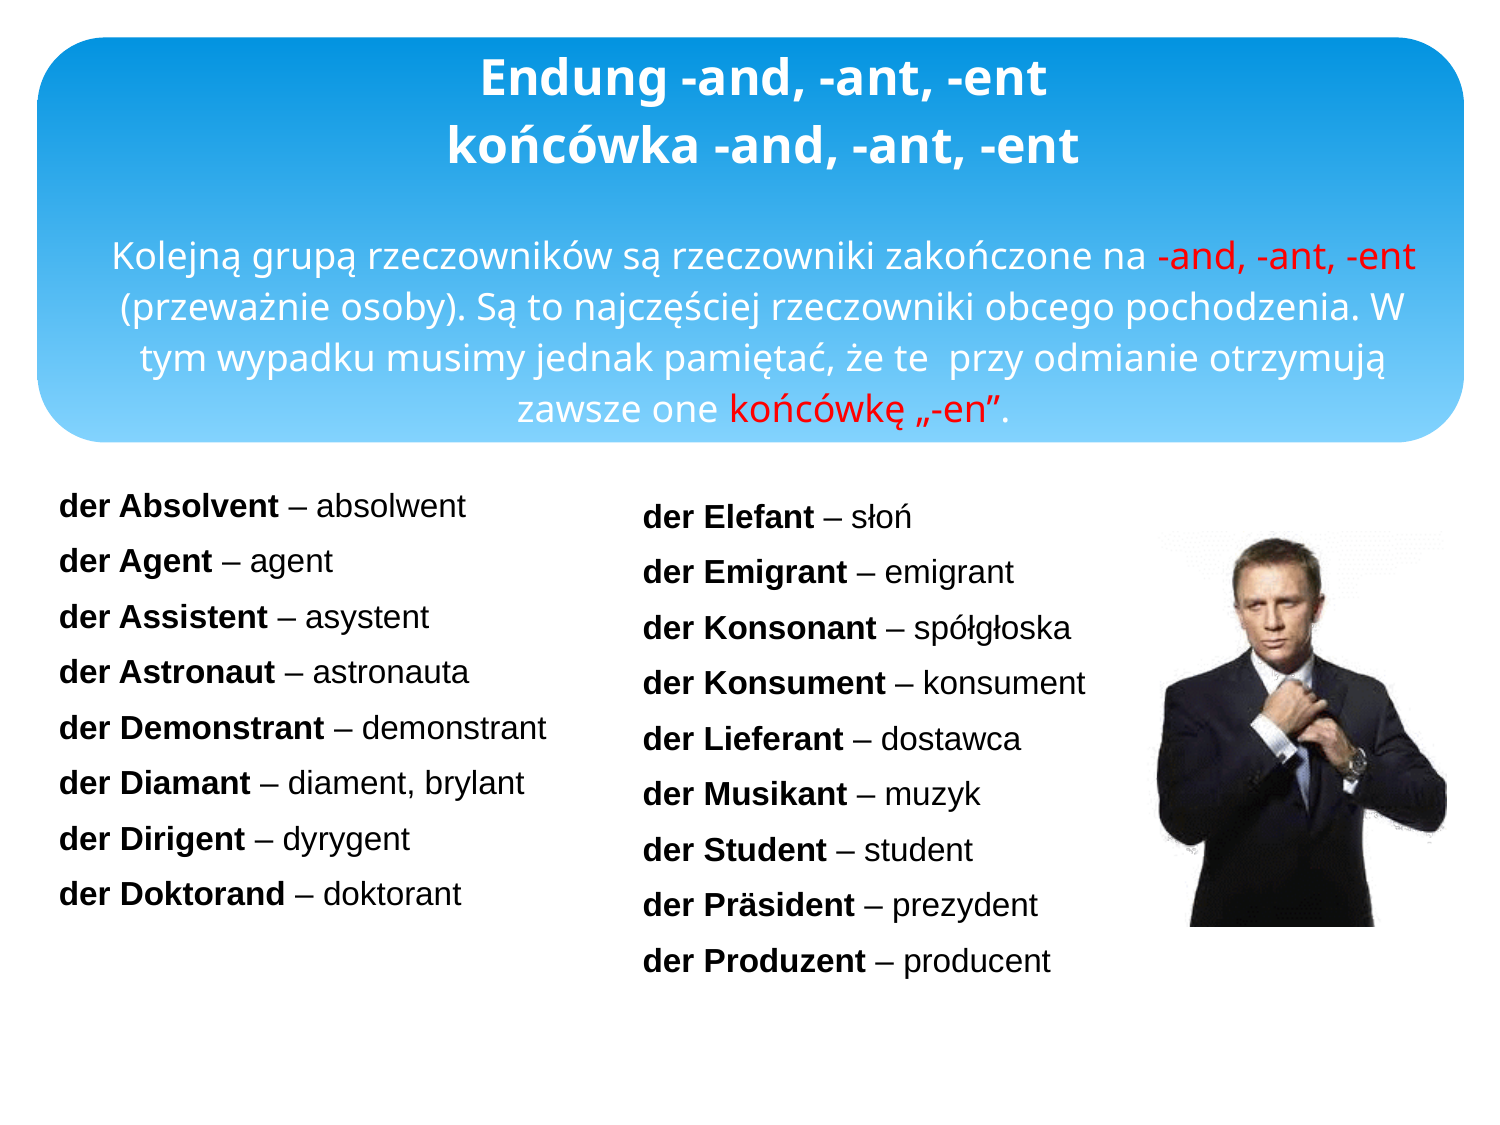

# Endung -and, -ant, -ent końcówka -and, -ant, -ent Kolejną grupą rzeczowników są rzeczowniki zakończone na -and, -ant, -ent (przeważnie osoby). Są to najczęściej rzeczowniki obcego pochodzenia. W tym wypadku musimy jednak pamiętać, że te przy odmianie otrzymują zawsze one końcówkę „-en”.
der Absolvent – absolwent
der Agent – agent
der Assistent – asystent
der Astronaut – astronauta
der Demonstrant – demonstrant
der Diamant – diament, brylant
der Dirigent – dyrygent
der Doktorand – doktorant
der Elefant – słoń
der Emigrant – emigrant
der Konsonant – spółgłoska
der Konsument – konsument
der Lieferant – dostawca
der Musikant – muzyk
der Student – student
der Präsident – prezydent
der Produzent – producent